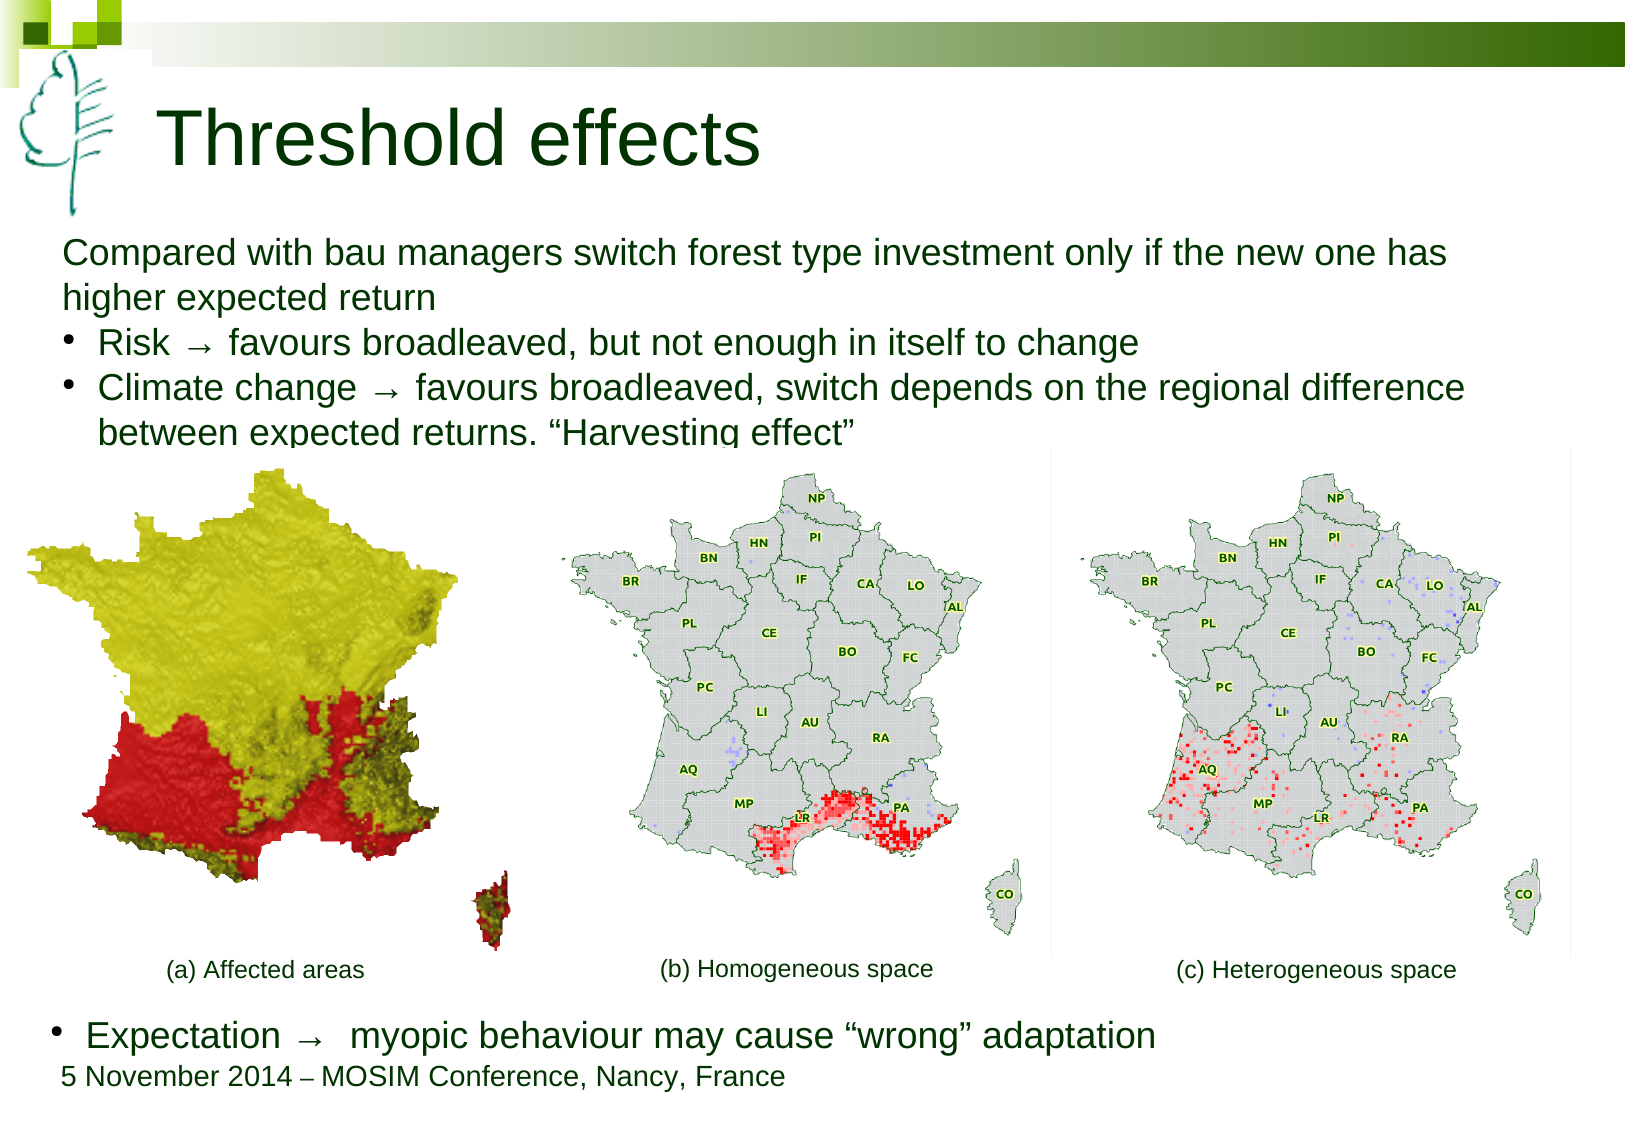

# Threshold effects
Compared with bau managers switch forest type investment only if the new one has higher expected return
Risk → favours broadleaved, but not enough in itself to change
Climate change → favours broadleaved, switch depends on the regional difference between expected returns. “Harvesting effect”
(b) Homogeneous space
(a) Affected areas
(c) Heterogeneous space
Expectation → myopic behaviour may cause “wrong” adaptation